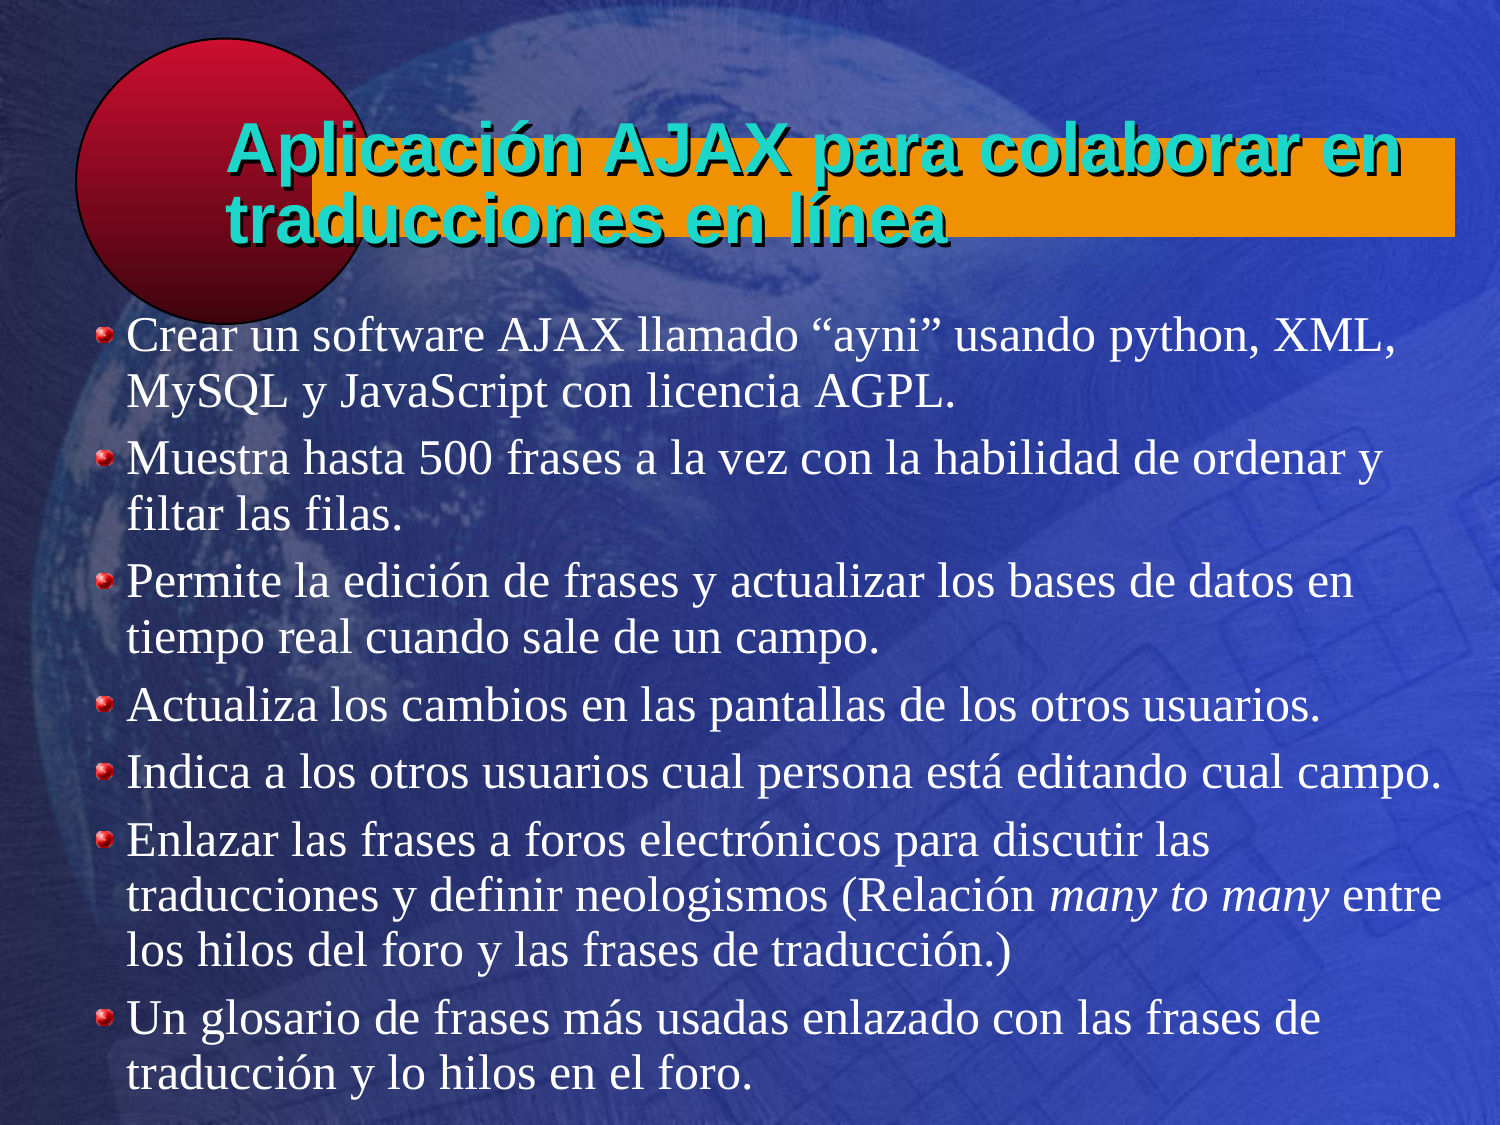

# Aplicación AJAX para colaborar en traducciones en línea
Crear un software AJAX llamado “ayni” usando python, XML, MySQL y JavaScript con licencia AGPL.
Muestra hasta 500 frases a la vez con la habilidad de ordenar y filtar las filas.
Permite la edición de frases y actualizar los bases de datos en tiempo real cuando sale de un campo.
Actualiza los cambios en las pantallas de los otros usuarios.
Indica a los otros usuarios cual persona está editando cual campo.
Enlazar las frases a foros electrónicos para discutir las traducciones y definir neologismos (Relación many to many entre los hilos del foro y las frases de traducción.)
Un glosario de frases más usadas enlazado con las frases de traducción y lo hilos en el foro.